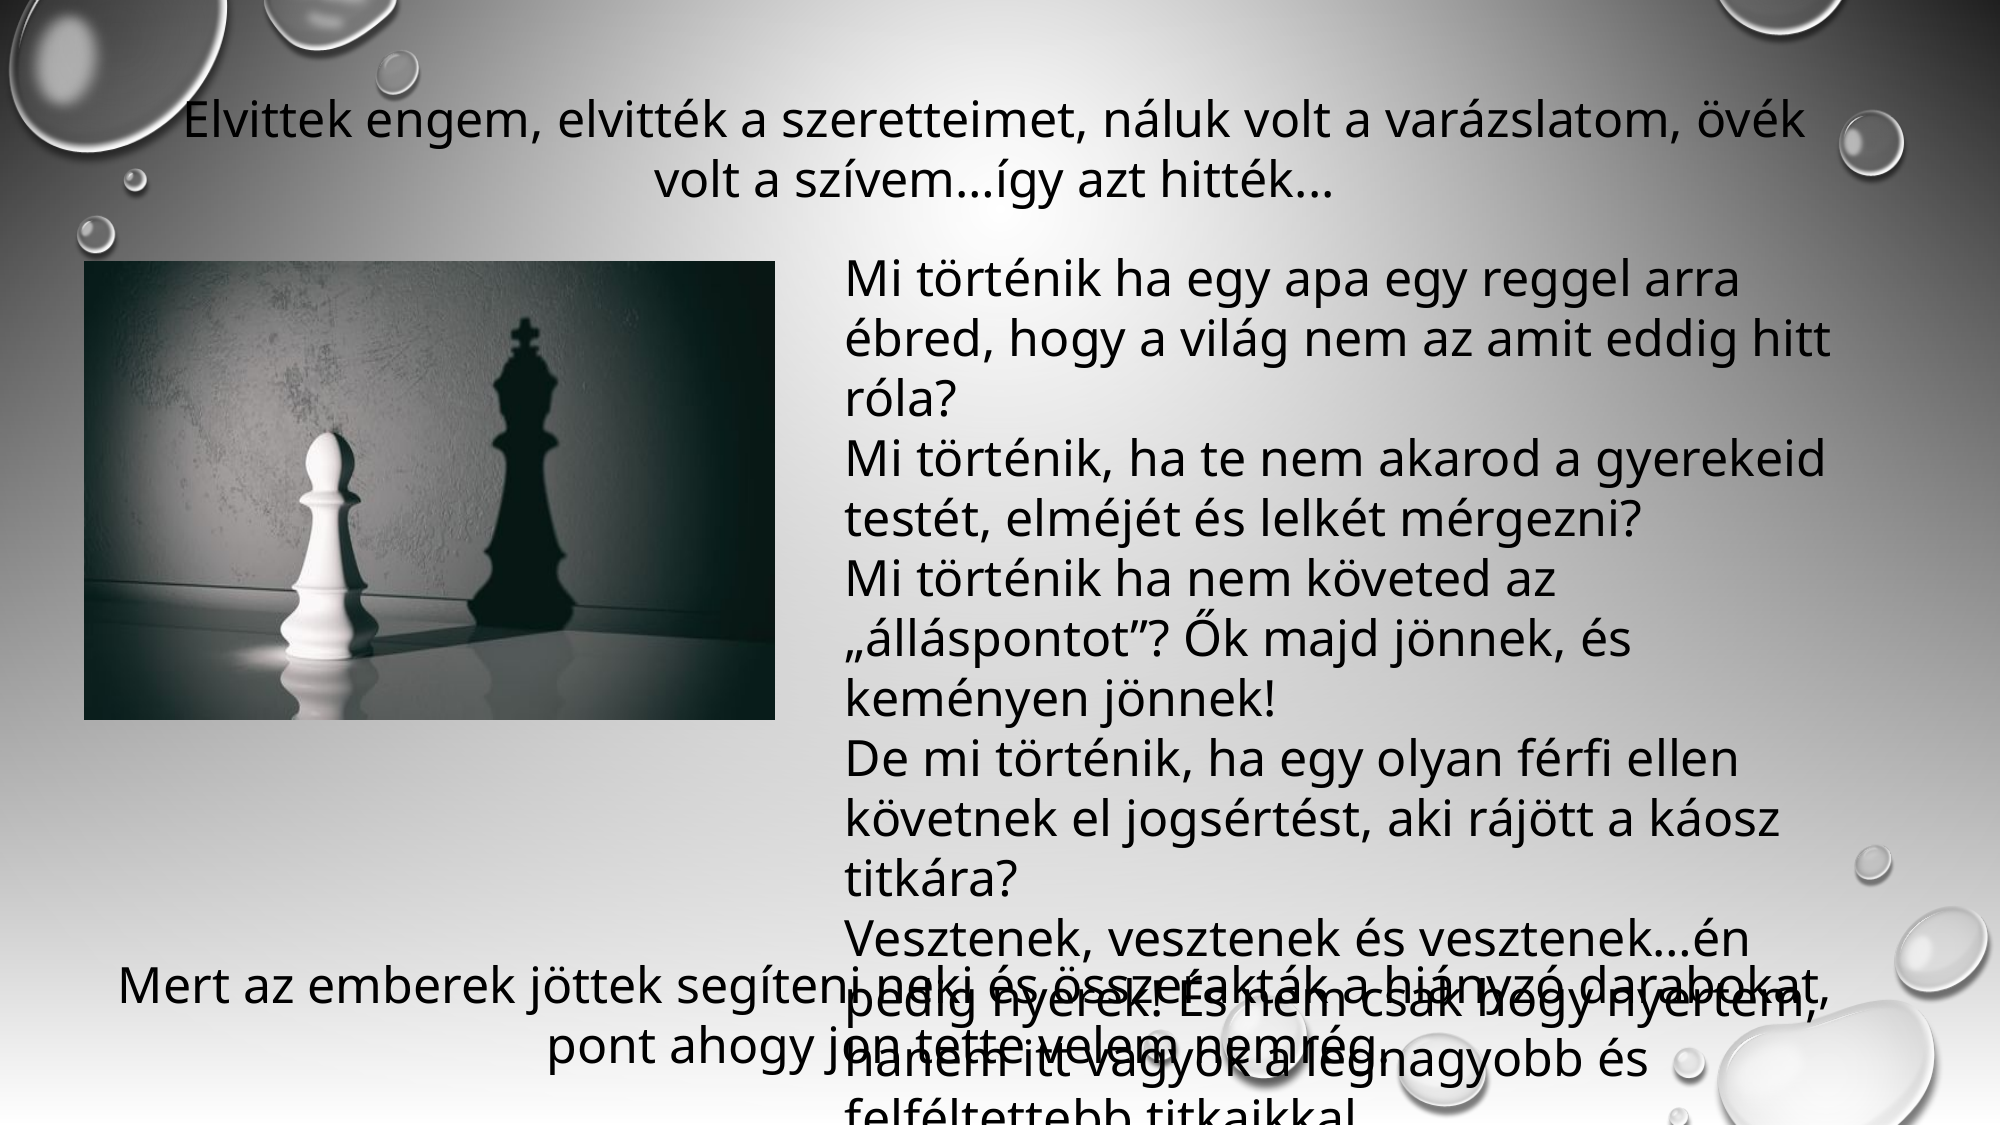

Elvittek engem, elvitték a szeretteimet, náluk volt a varázslatom, övék volt a szívem…így azt hitték...
Mi történik ha egy apa egy reggel arra ébred, hogy a világ nem az amit eddig hitt róla?
Mi történik, ha te nem akarod a gyerekeid testét, elméjét és lelkét mérgezni?
Mi történik ha nem követed az „álláspontot”? Ők majd jönnek, és keményen jönnek!
De mi történik, ha egy olyan férfi ellen követnek el jogsértést, aki rájött a káosz titkára?
Vesztenek, vesztenek és vesztenek…én pedig nyerek! És nem csak hogy nyertem, hanem itt vagyok a legnagyobb és felféltettebb titkaikkal.
Mert az emberek jöttek segíteni neki és összerakták a hiányzó darabokat, pont ahogy jon tette velem nemrég.